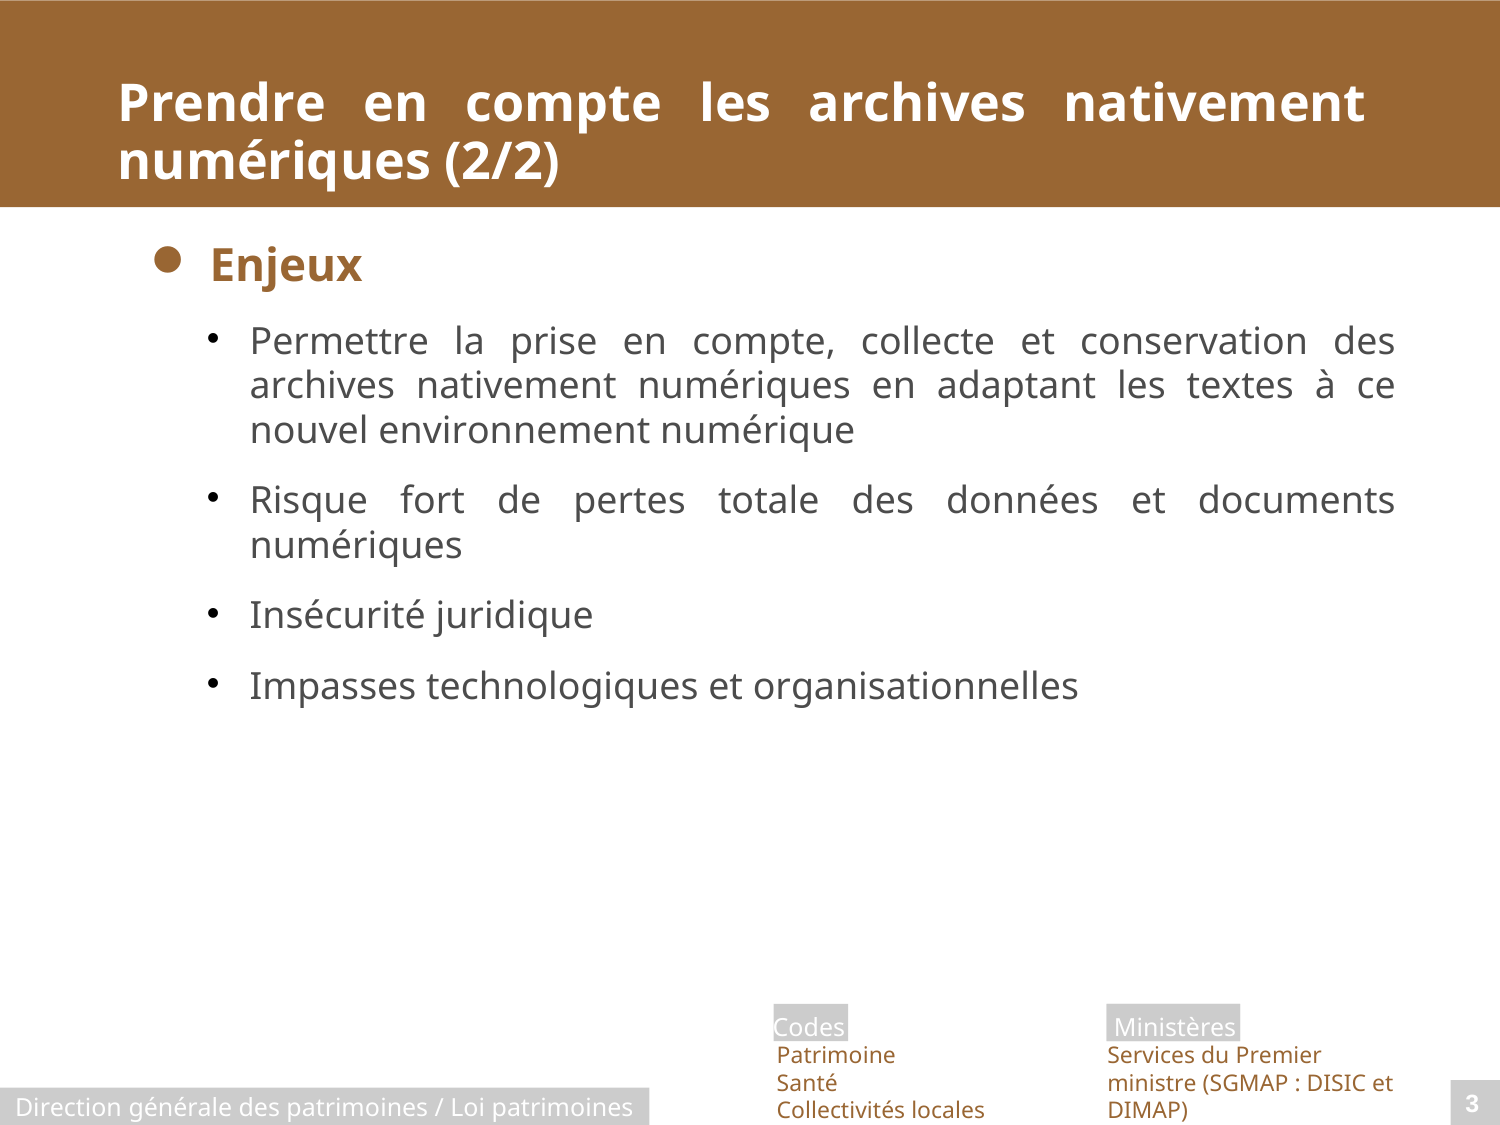

# Prendre en compte les archives nativement numériques (2/2)
Enjeux
Permettre la prise en compte, collecte et conservation des archives nativement numériques en adaptant les textes à ce nouvel environnement numérique
Risque fort de pertes totale des données et documents numériques
Insécurité juridique
Impasses technologiques et organisationnelles
Codes
Ministères
Ministères
Patrimoine
Santé
Collectivités locales
Services du Premier ministre (SGMAP : DISIC et DIMAP)